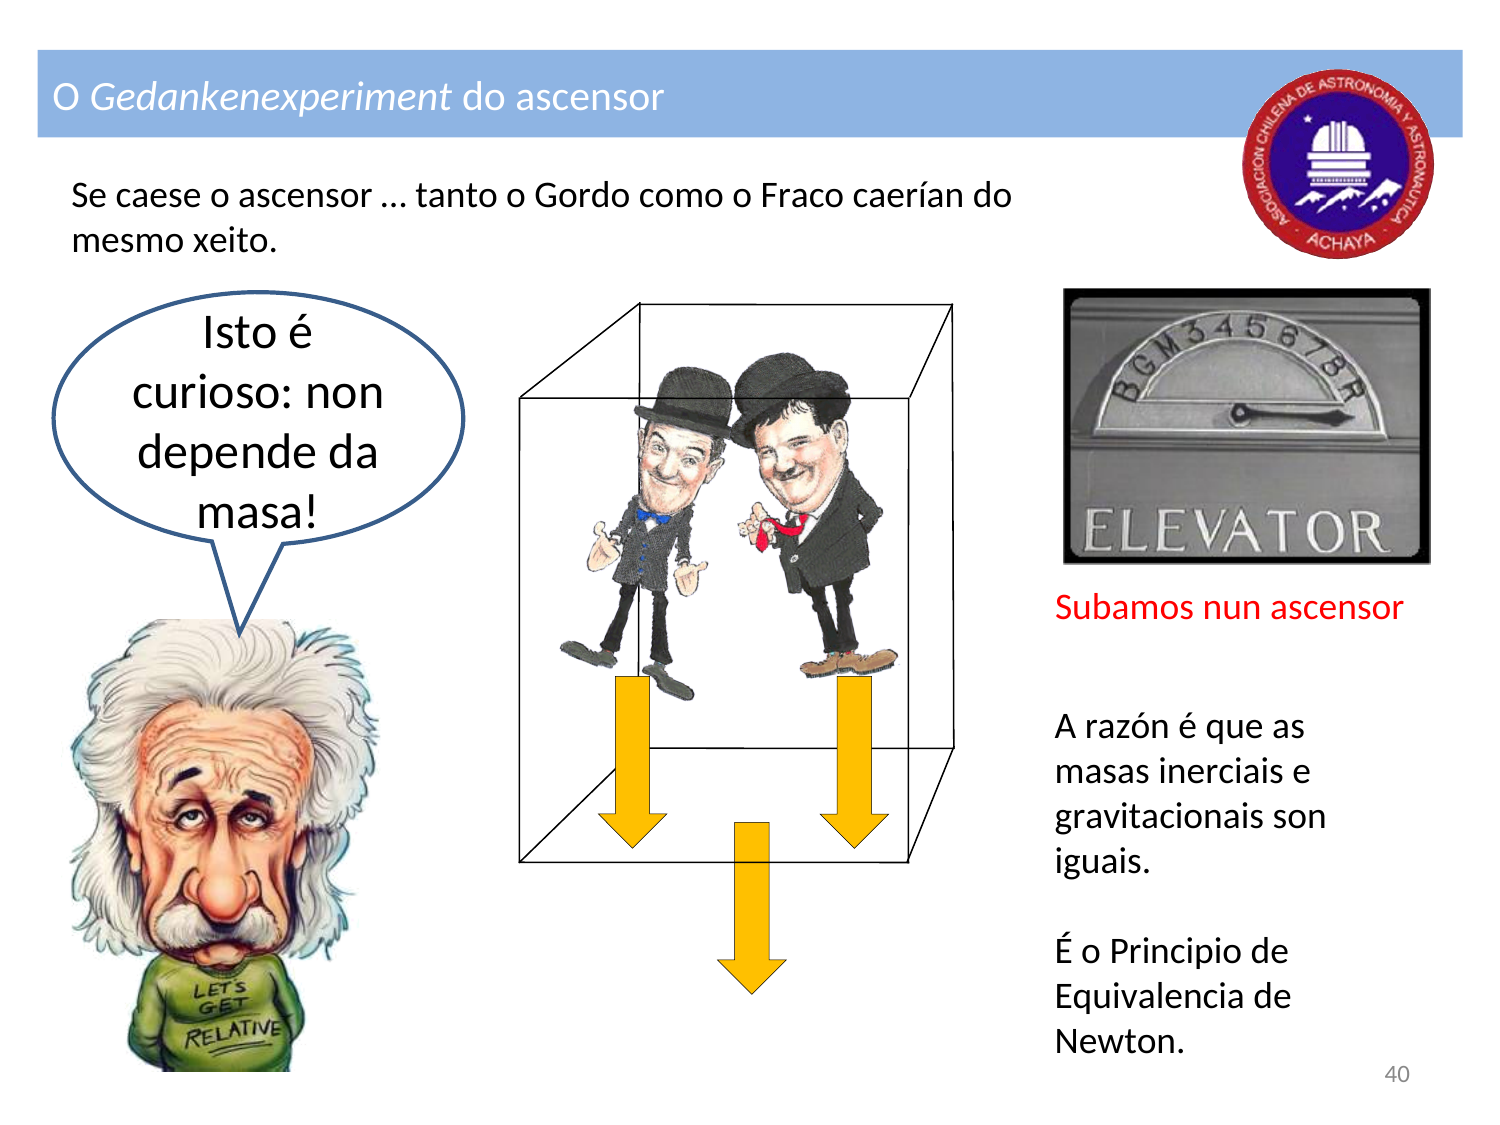

O Gedankenexperiment do ascensor
Se caese o ascensor … tanto o Gordo como o Fraco caerían do mesmo xeito.
Isto é curioso: non depende da masa!
Subamos nun ascensor
A razón é que as
masas inerciais e
gravitacionais son
iguais.
É o Principio de Equivalencia de Newton.